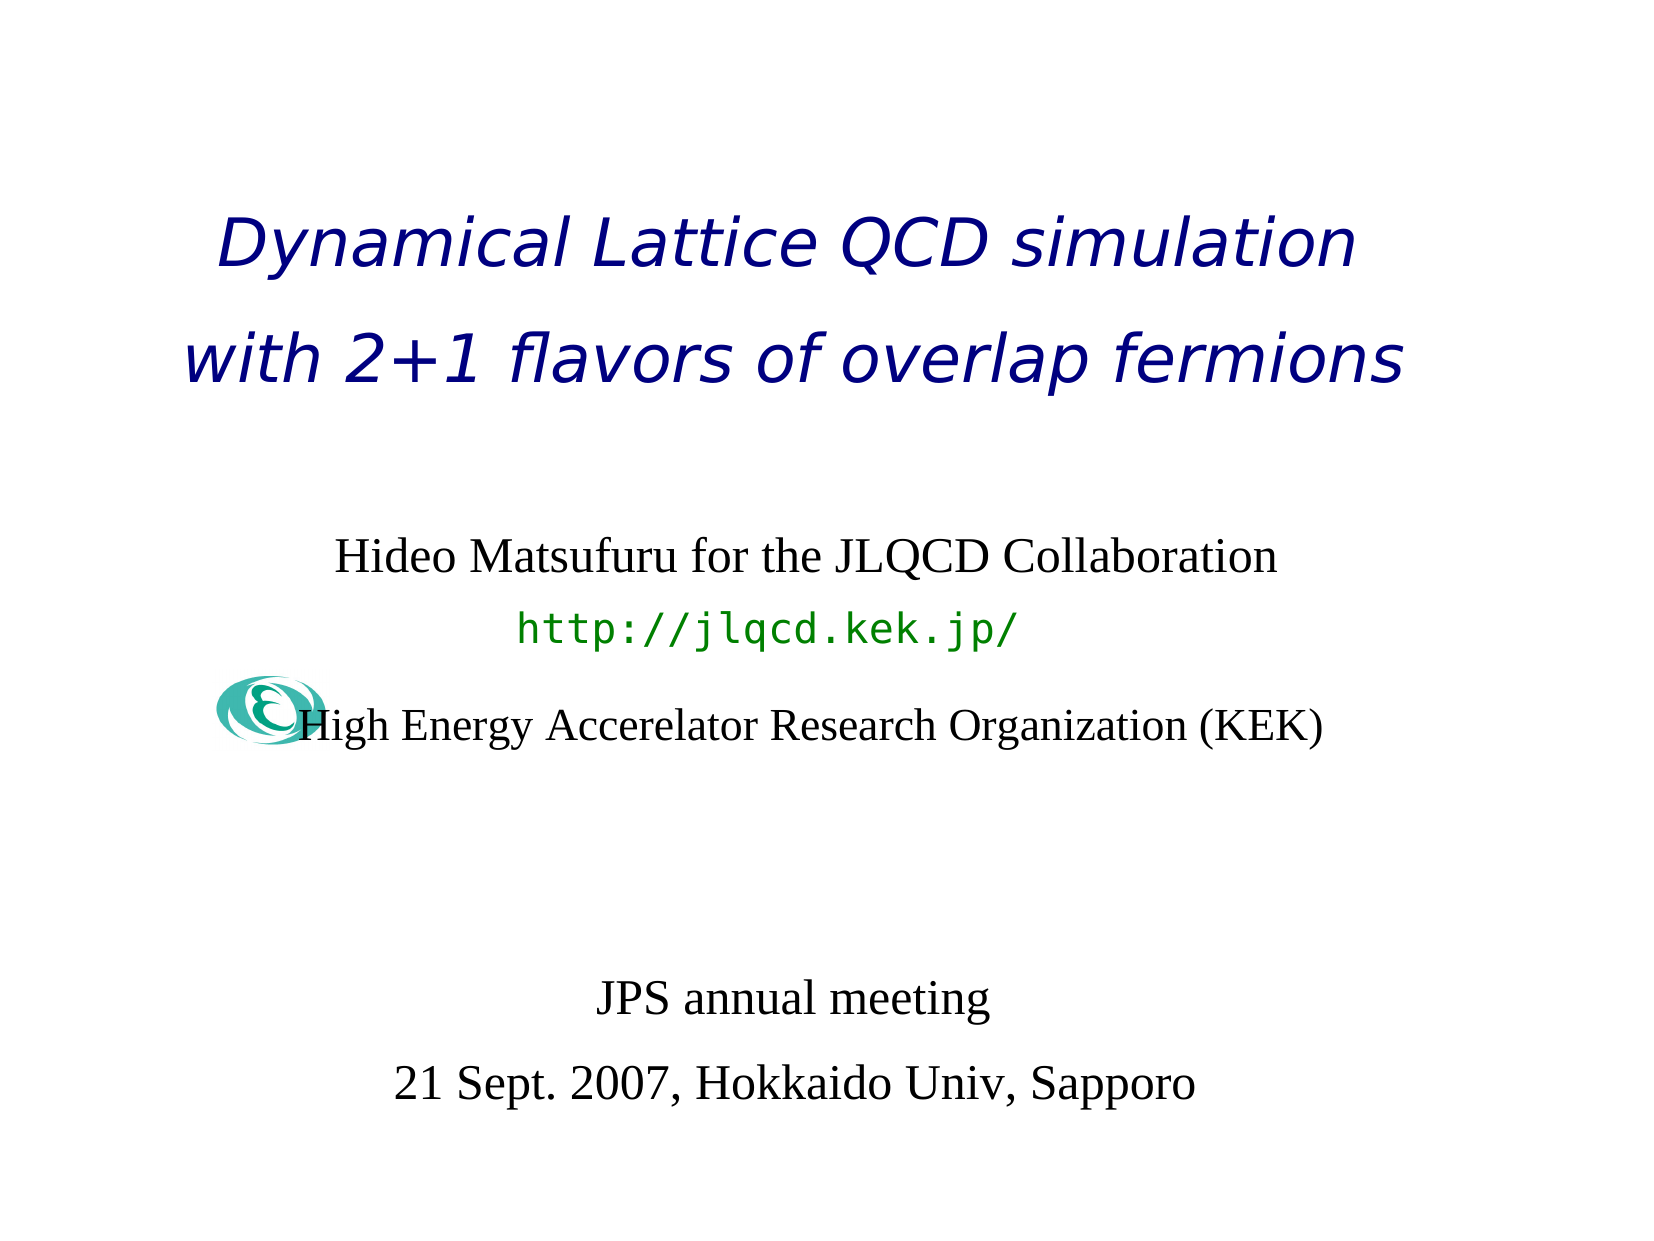

Dynamical Lattice QCD simulation
 with 2+1 flavors of overlap fermions
Hideo Matsufuru for the JLQCD Collaboration
http://jlqcd.kek.jp/
High Energy Accerelator Research Organization (KEK)
JPS annual meeting
21 Sept. 2007, Hokkaido Univ, Sapporo